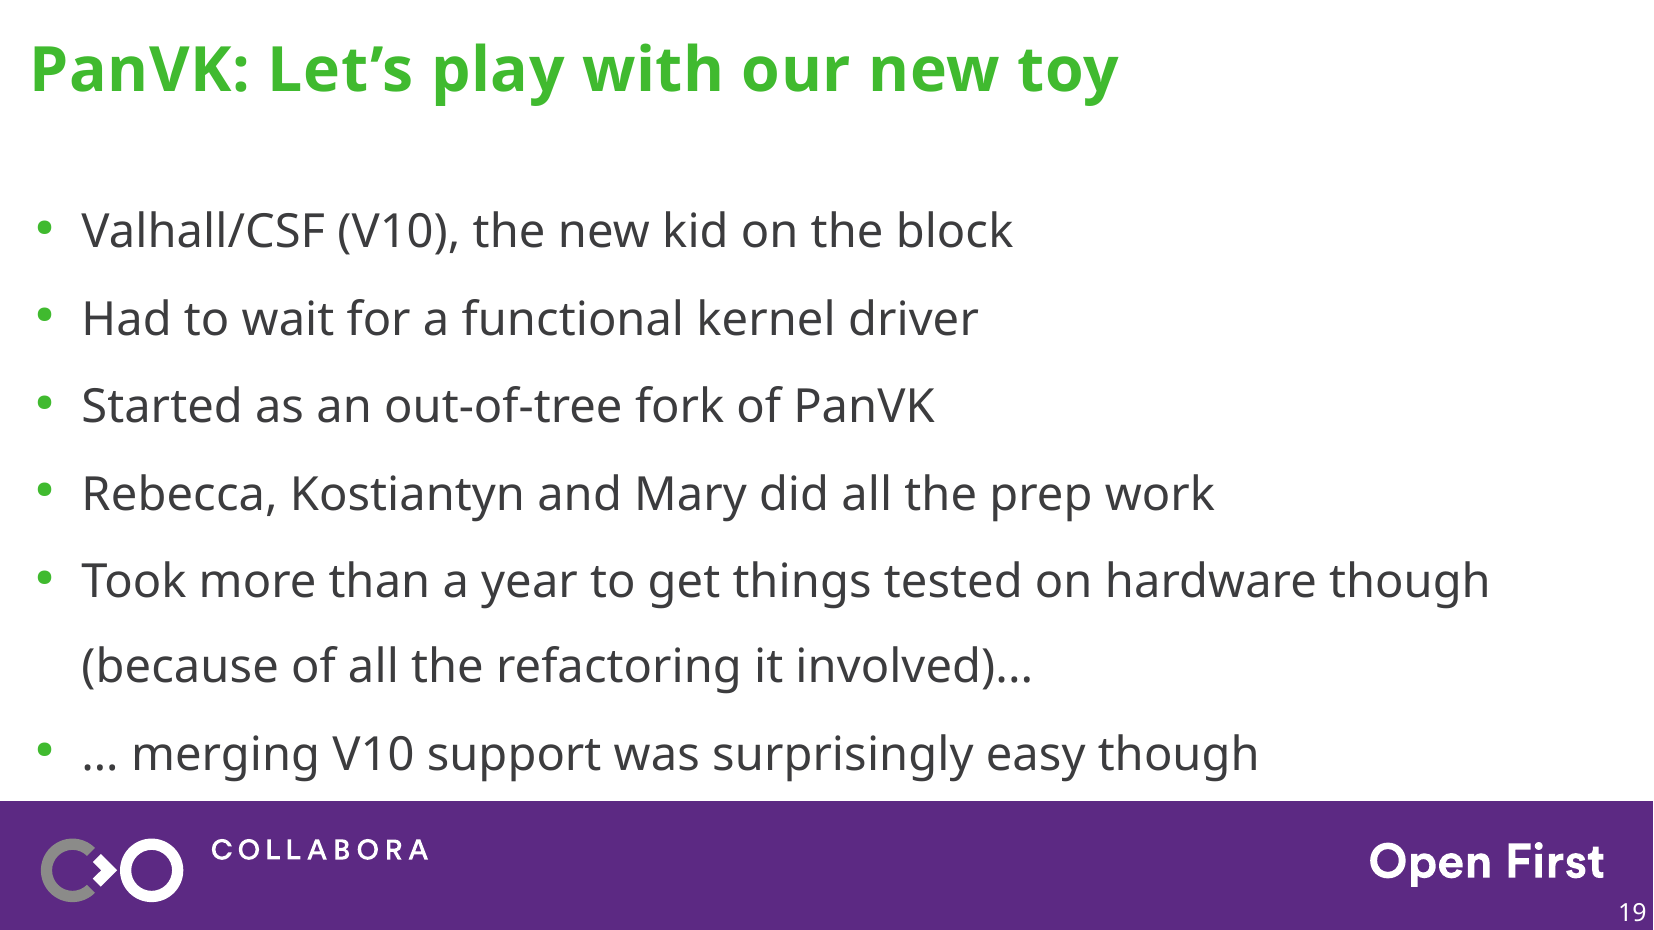

# PanVK: Let’s play with our new toy
Valhall/CSF (V10), the new kid on the block
Had to wait for a functional kernel driver
Started as an out-of-tree fork of PanVK
Rebecca, Kostiantyn and Mary did all the prep work
Took more than a year to get things tested on hardware though (because of all the refactoring it involved)...
… merging V10 support was surprisingly easy though